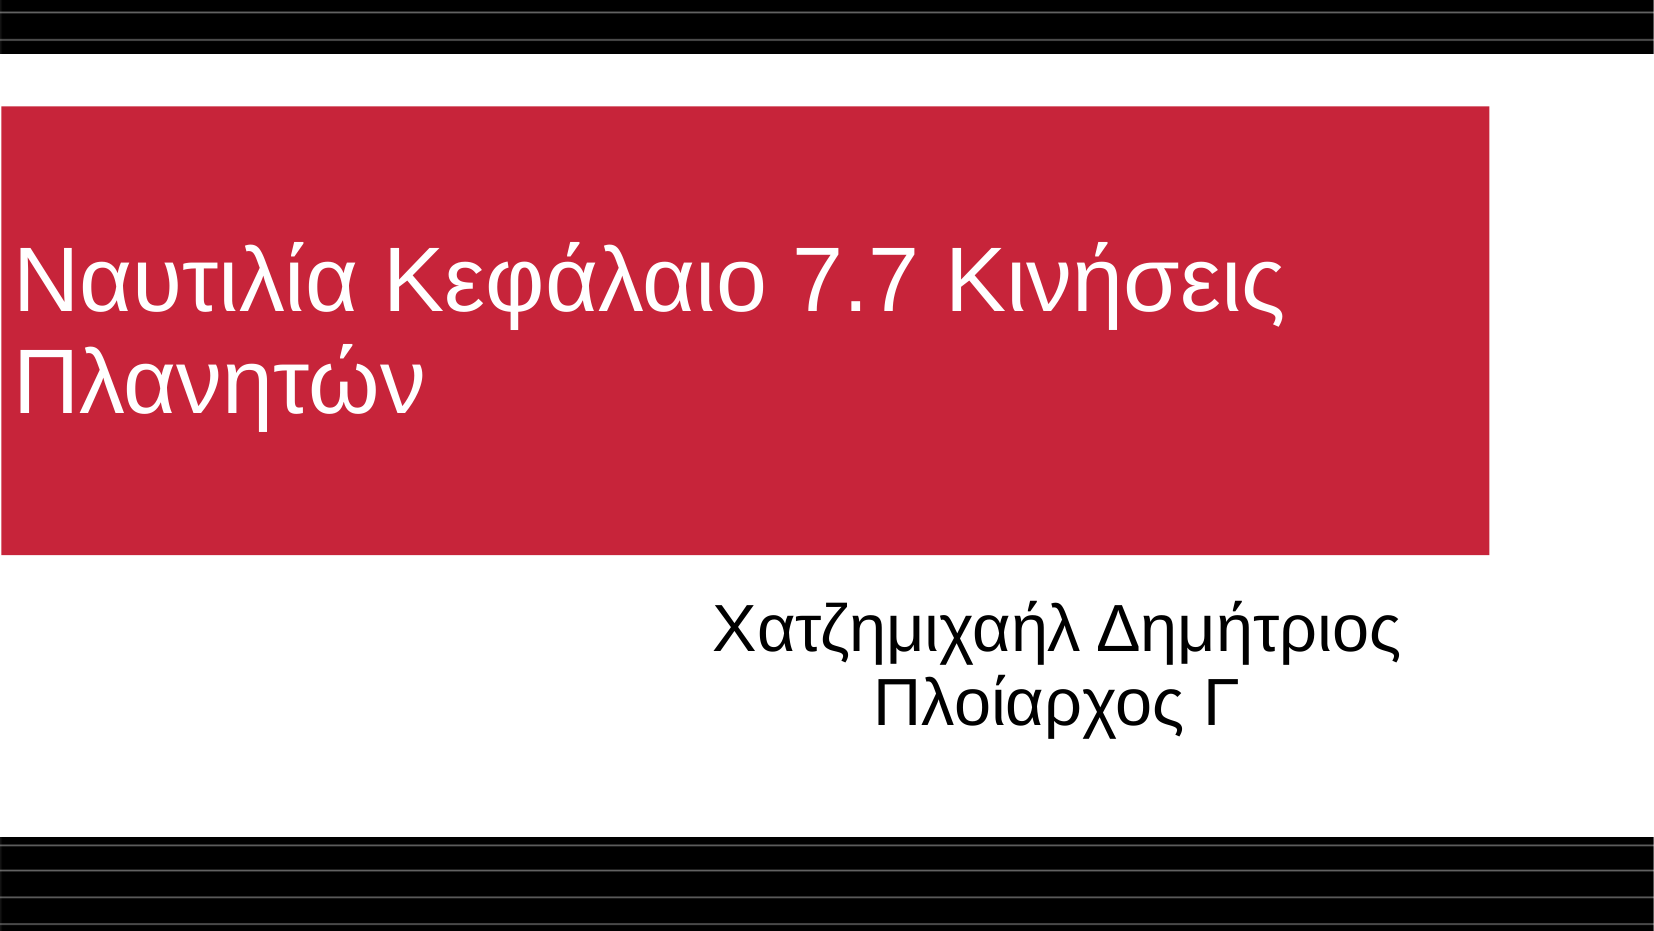

# Ναυτιλία Κεφάλαιο 7.7 Κινήσεις Πλανητών
Χατζημιχαήλ Δημήτριος
Πλοίαρχος Γ